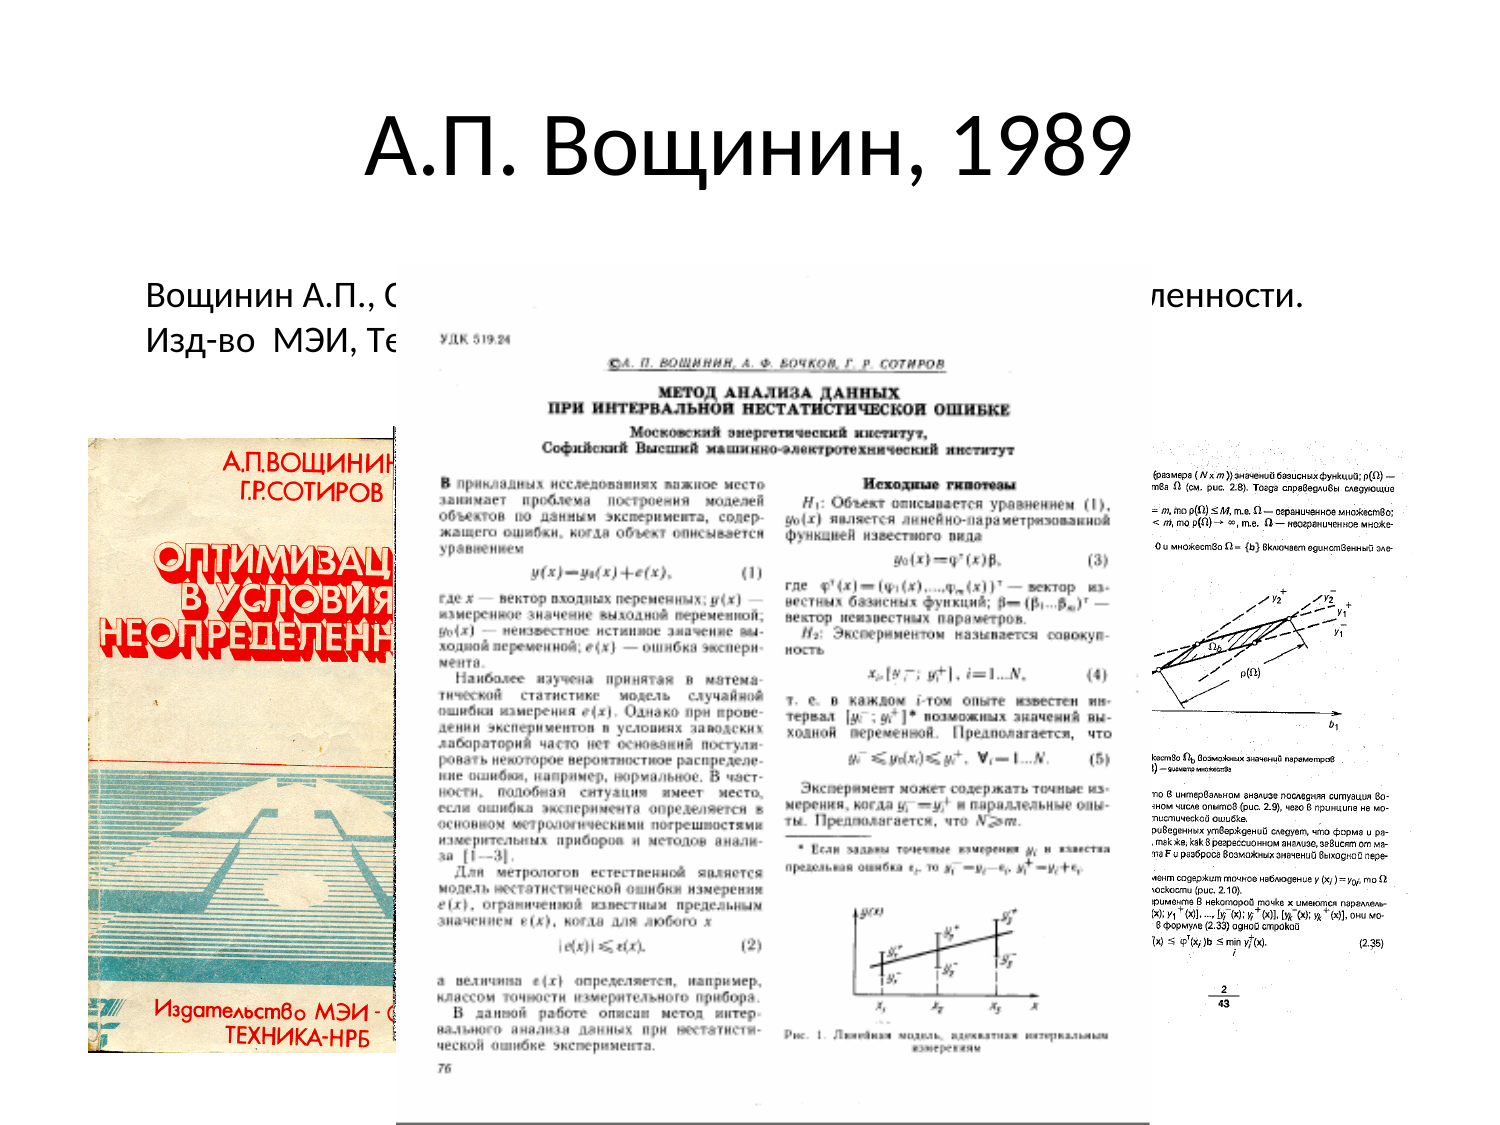

А.П. Вощинин, 1989
	Вощинин А.П., Сотиров Г.Р. Оптимизация в условиях неопределенности.
Изд-во МЭИ, Техника-НРБ, 1989.